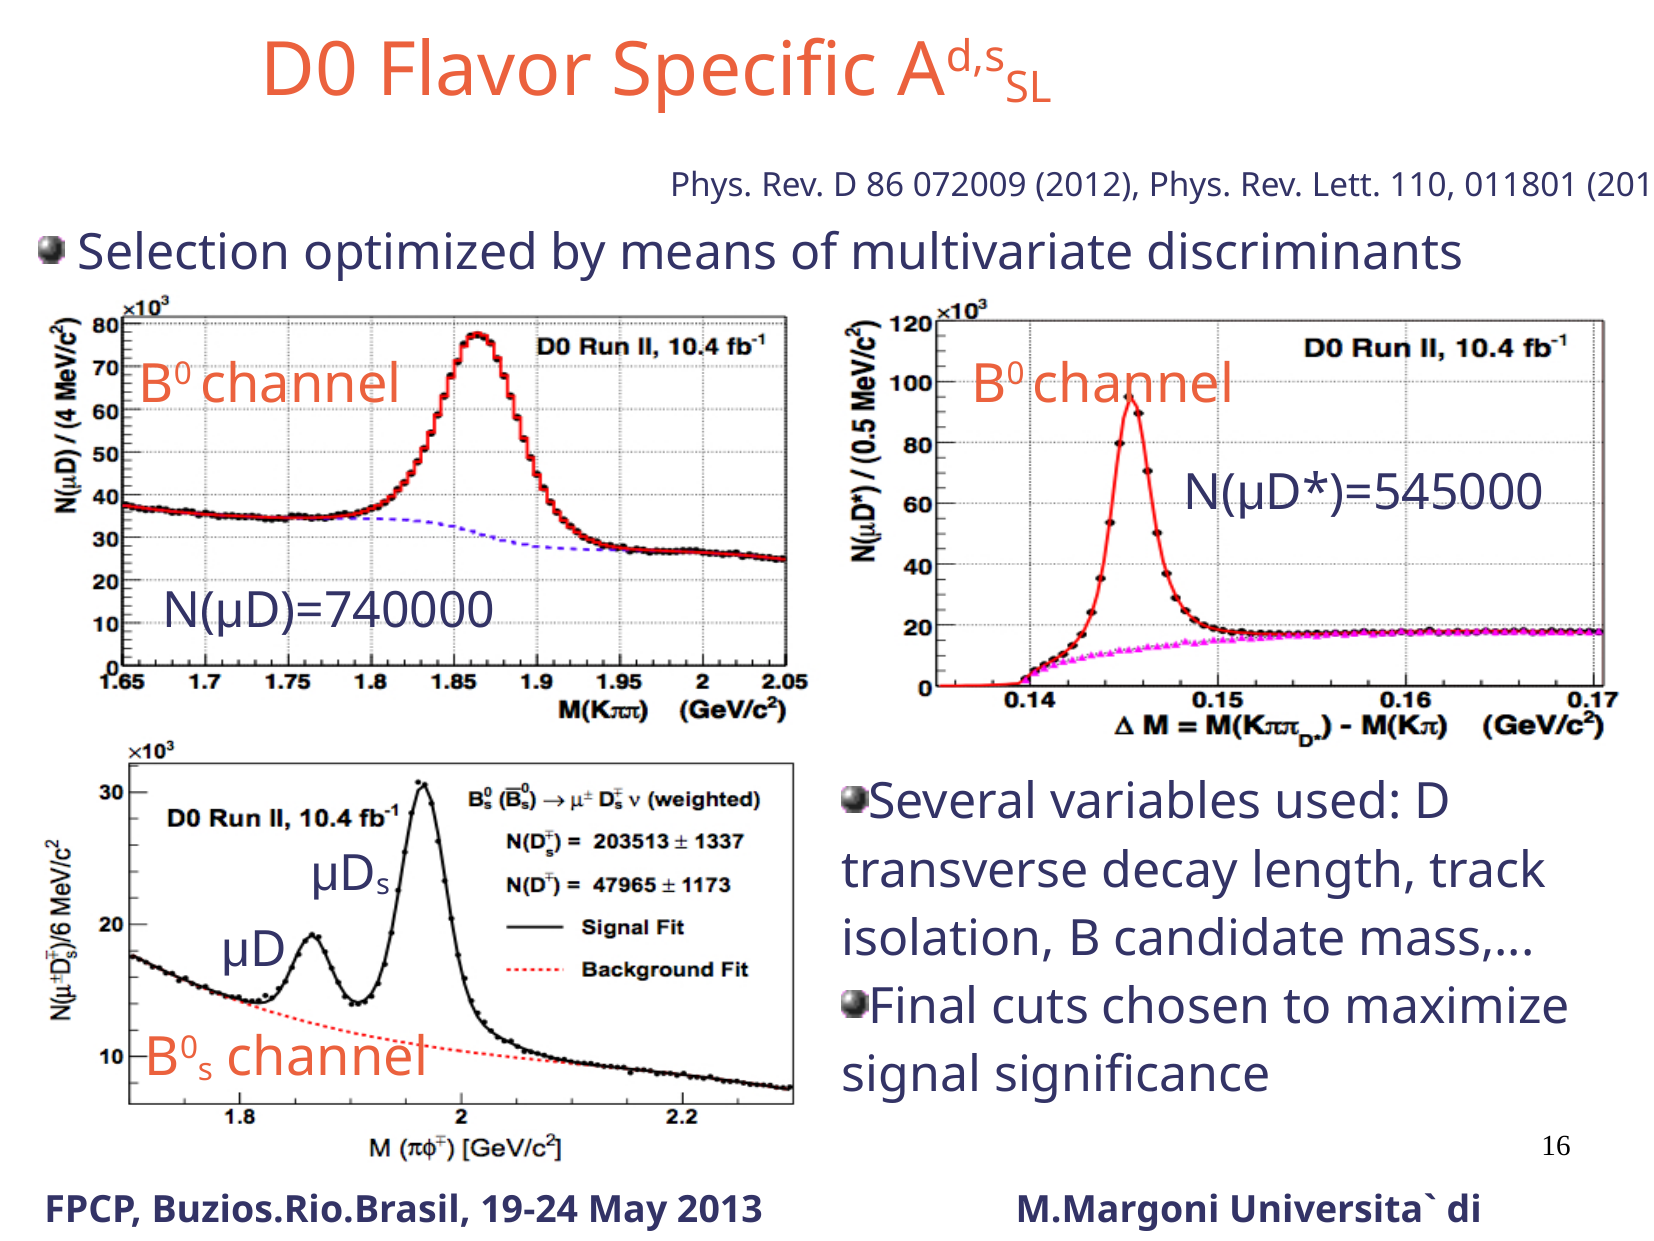

D0 Flavor Specific Ad,sSL
Phys. Rev. D 86 072009 (2012), Phys. Rev. Lett. 110, 011801 (2013)
 Selection optimized by means of multivariate discriminants
B0 channel
B0 channel
N(μD*)=545000
N(μD)=740000
Several variables used: D transverse decay length, track isolation, B candidate mass,...
Final cuts chosen to maximize signal significance
μDs
μD
B0s channel
16
FPCP, Buzios.Rio.Brasil, 19-24 May 2013 M.Margoni Universita` di Padova & INFN